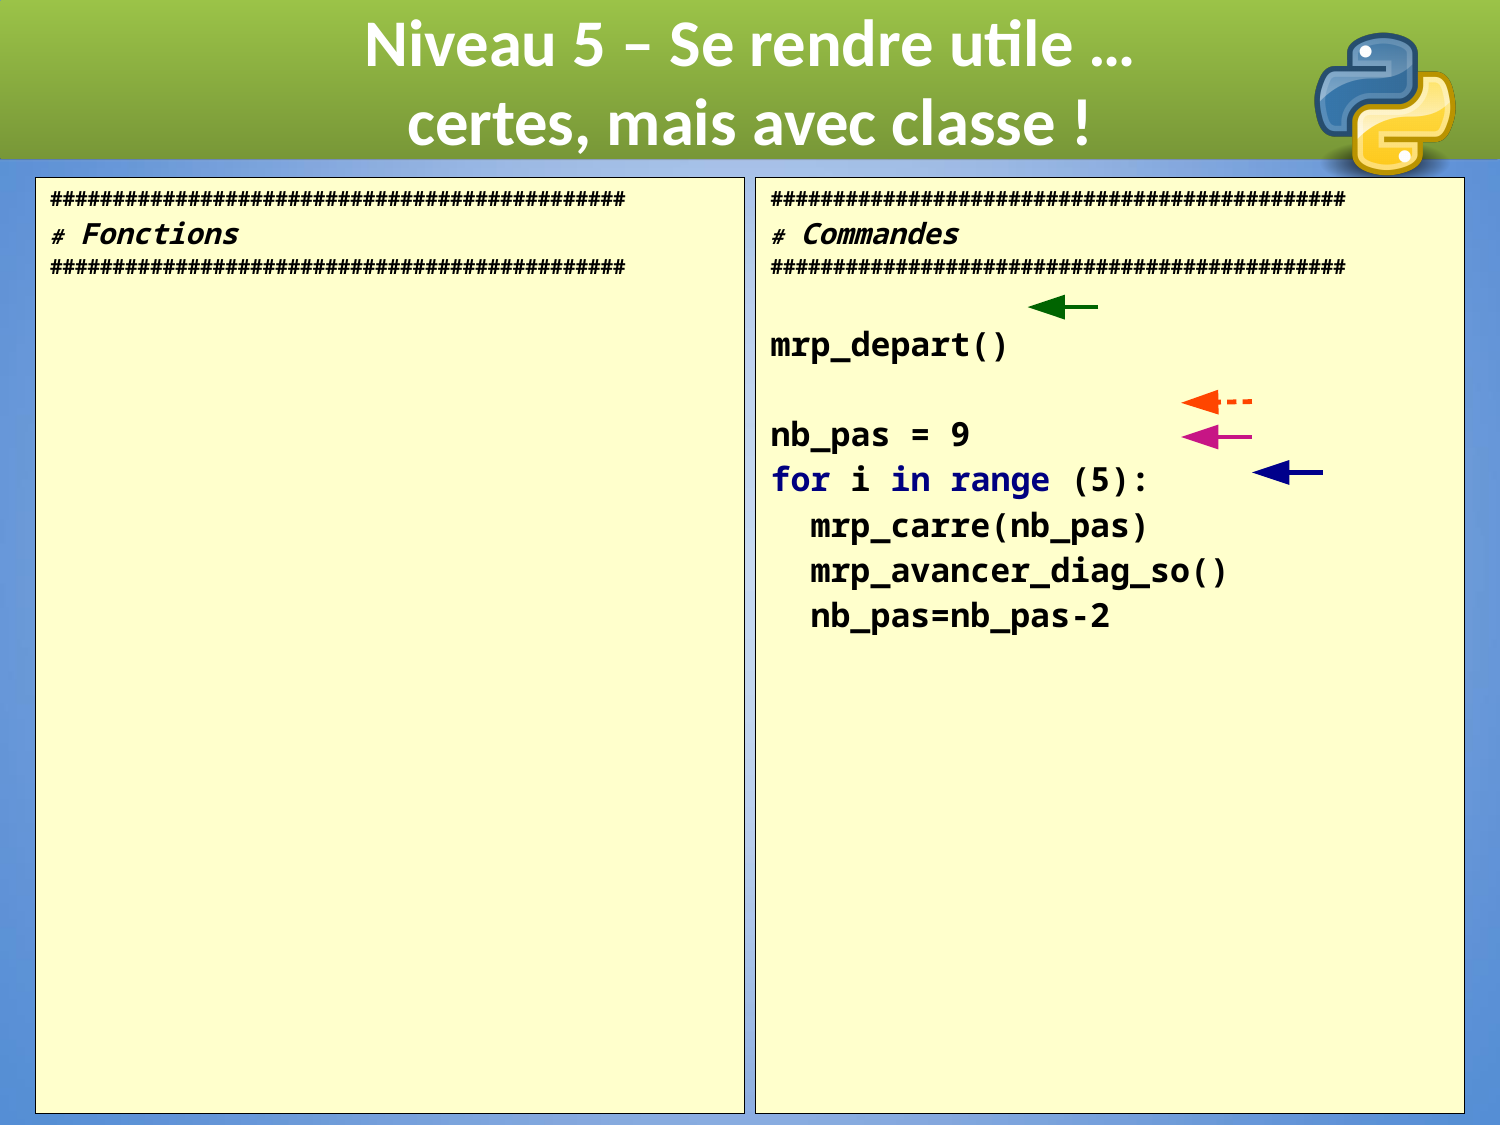

Niveau 5 – Se rendre utile …
certes, mais avec classe !
##############################################
# Fonctions
##############################################
##############################################
# Commandes
##############################################
mrp_depart()
nb_pas = 9
for i in range (5):
 mrp_carre(nb_pas)
 mrp_avancer_diag_so()
 nb_pas=nb_pas-2